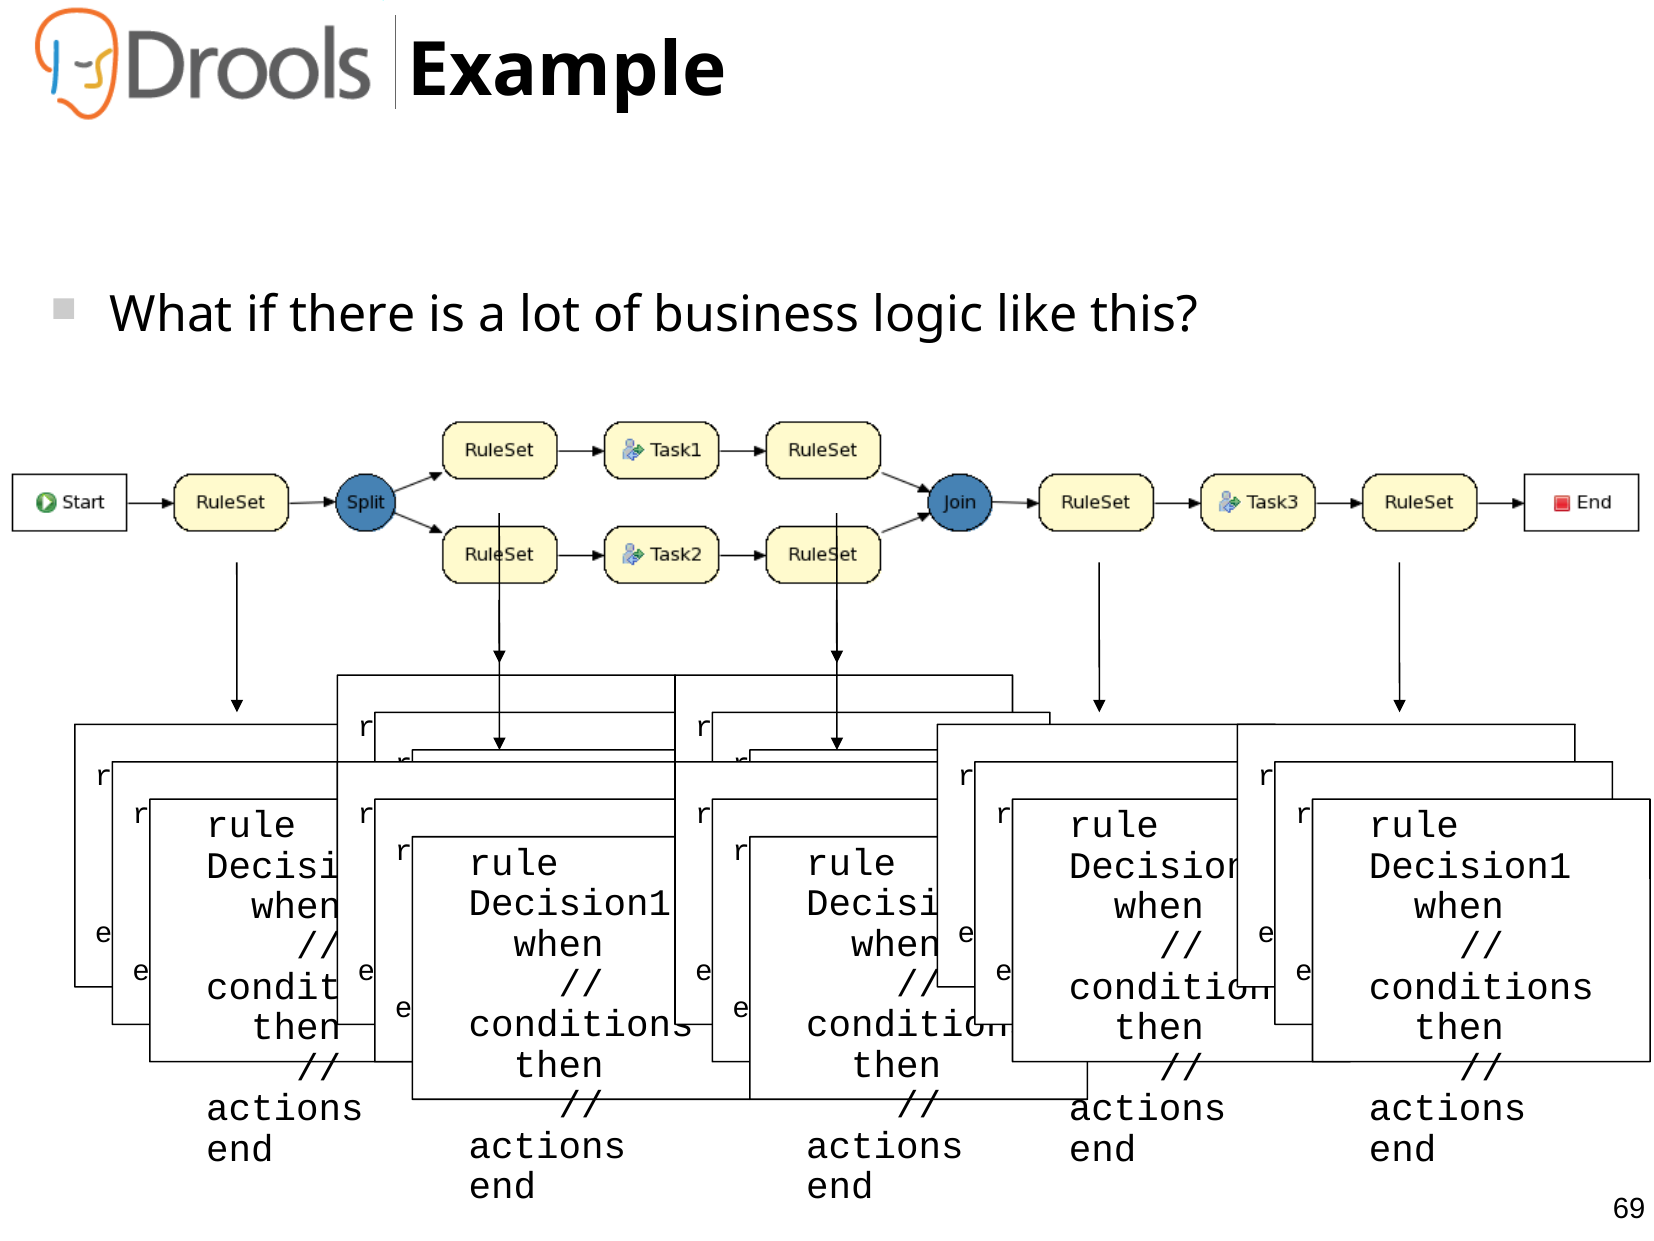

# Example
What if there is a lot of business logic like this?
rule Decision1
 when
 // conditions
 then
 // actions
end
rule Decision1
 when
 // conditions
 then
 // actions
end
rule Decision1
 when
 // conditions
 then
 // actions
end
rule Decision1
 when
 // conditions
 then
 // actions
end
rule Decision1
 when
 // conditions
 then
 // actions
end
rule Decision1
 when
 // conditions
 then
 // actions
end
rule Decision1
 when
 // conditions
 then
 // actions
end
rule Decision1
 when
 // conditions
 then
 // actions
end
rule Decision1
 when
 // conditions
 then
 // actions
end
rule Decision1
 when
 // conditions
 then
 // actions
end
rule Decision1
 when
 // conditions
 then
 // actions
end
rule Decision1
 when
 // conditions
 then
 // actions
end
rule Decision1
 when
 // conditions
 then
 // actions
end
rule Decision1
 when
 // conditions
 then
 // actions
end
rule Decision1
 when
 // conditions
 then
 // actions
end
rule Decision1
 when
 // conditions
 then
 // actions
end
rule Decision1
 when
 // conditions
 then
 // actions
end
rule Decision1
 when
 // conditions
 then
 // actions
end
rule Decision1
 when
 // conditions
 then
 // actions
end
rule Decision1
 when
 // conditions
 then
 // actions
end
rule Decision1
 when
 // conditions
 then
 // actions
end